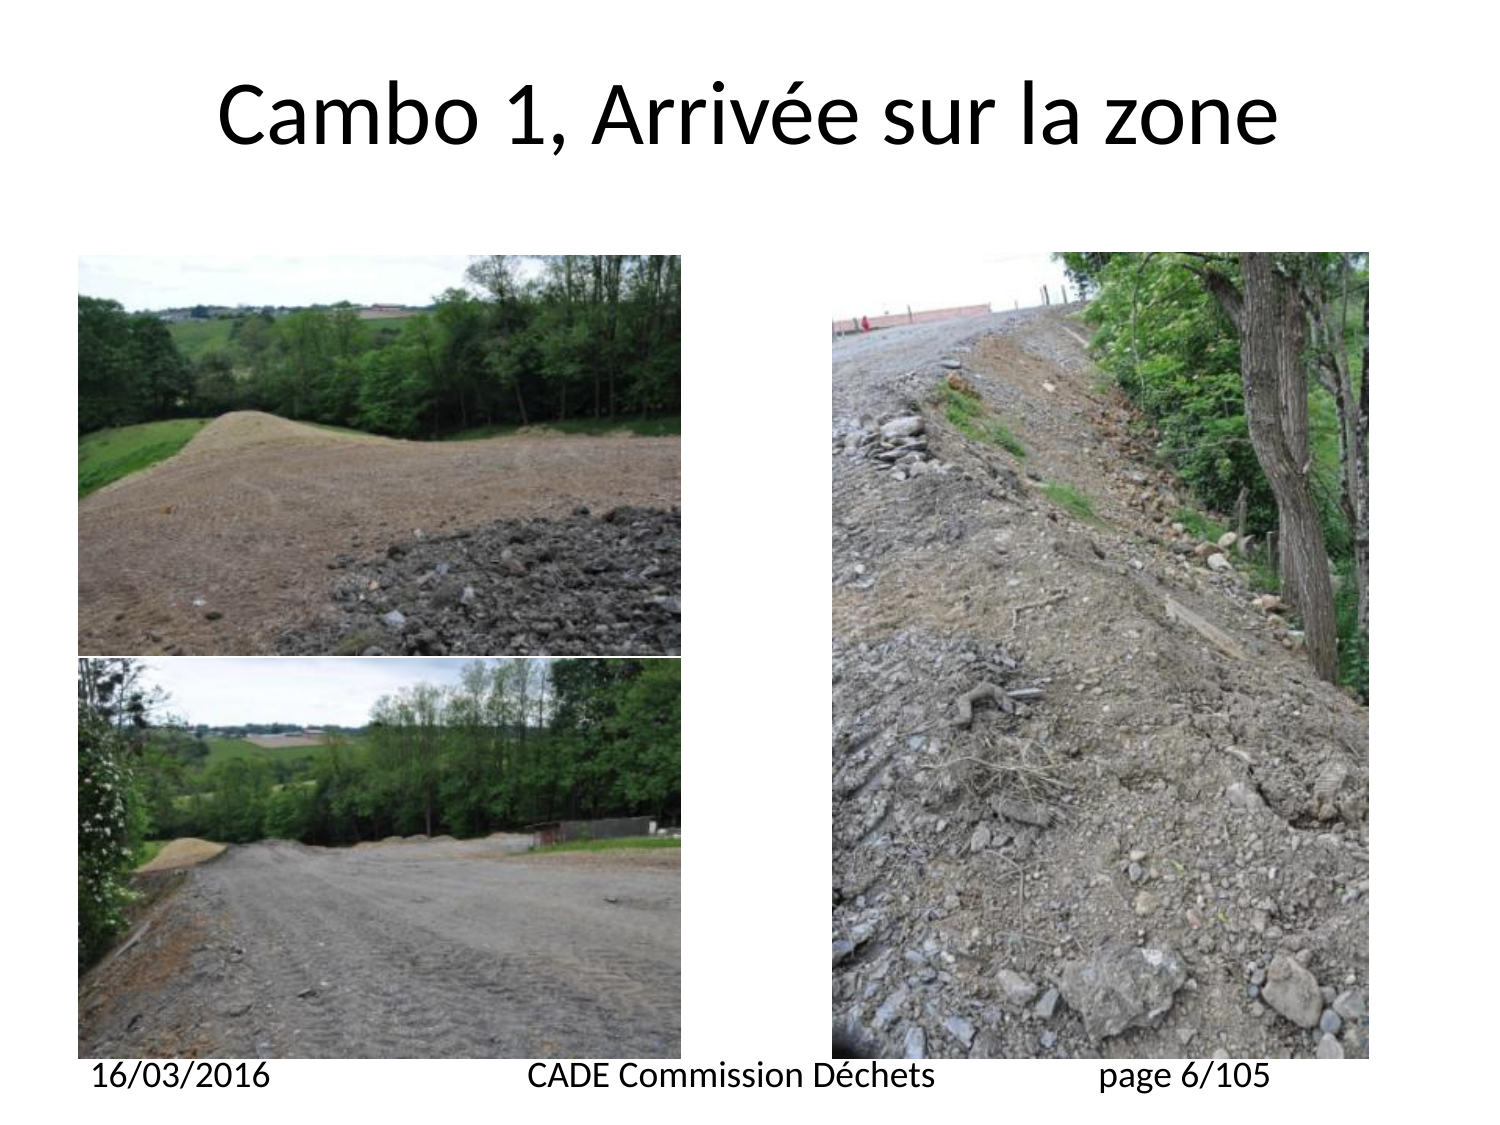

# Cambo 1, Arrivée sur la zone
16/03/2016
CADE Commission Déchets
 page /105